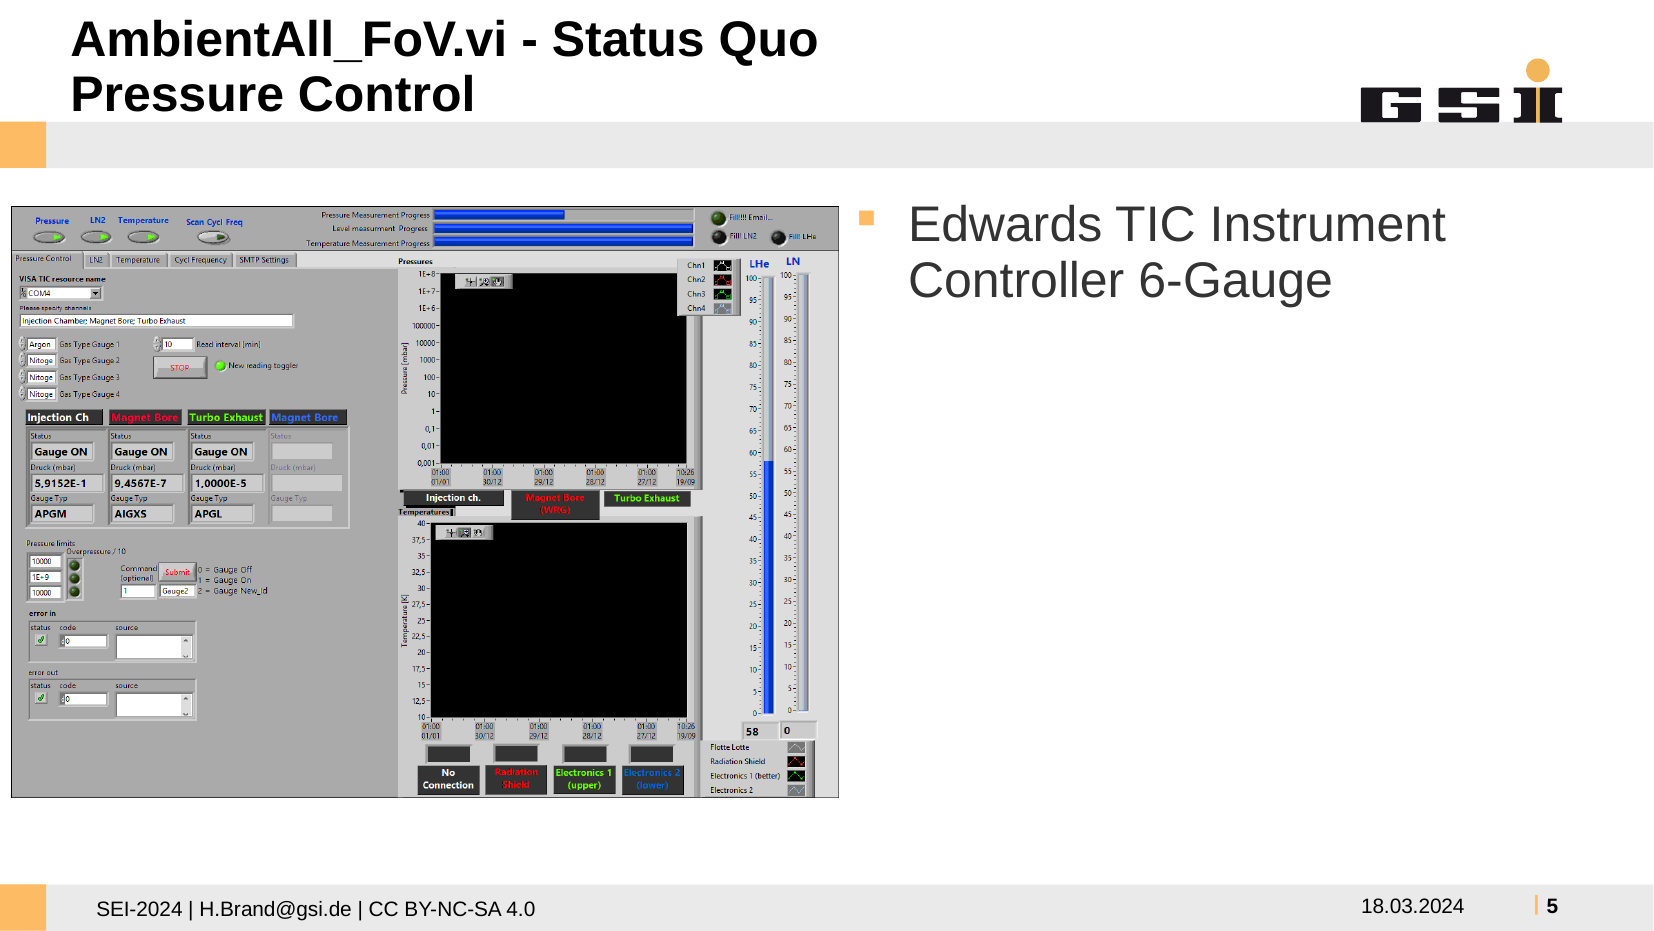

# AmbientAll_FoV.vi - Status Quo Pressure Control
Edwards TIC Instrument Controller 6-Gauge